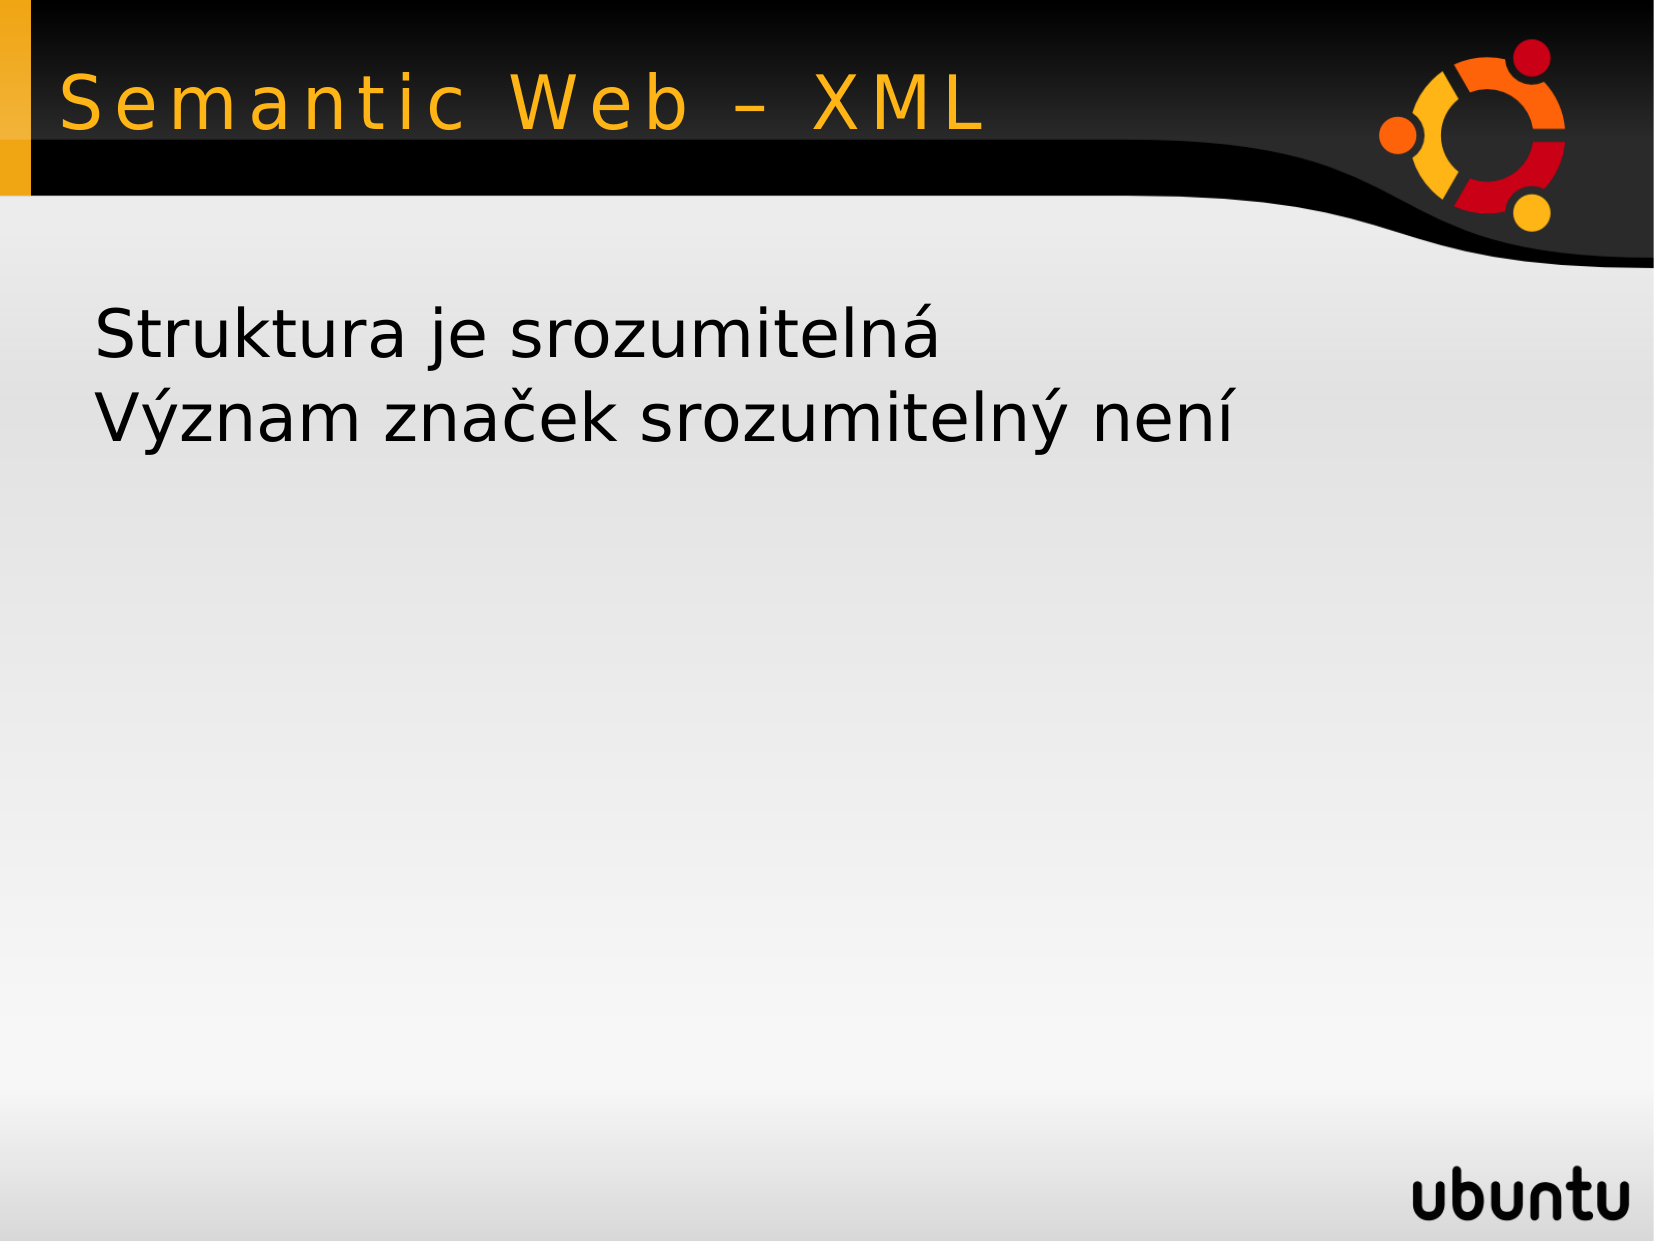

# Semantic Web – XML
Struktura je srozumitelná
Význam značek srozumitelný není